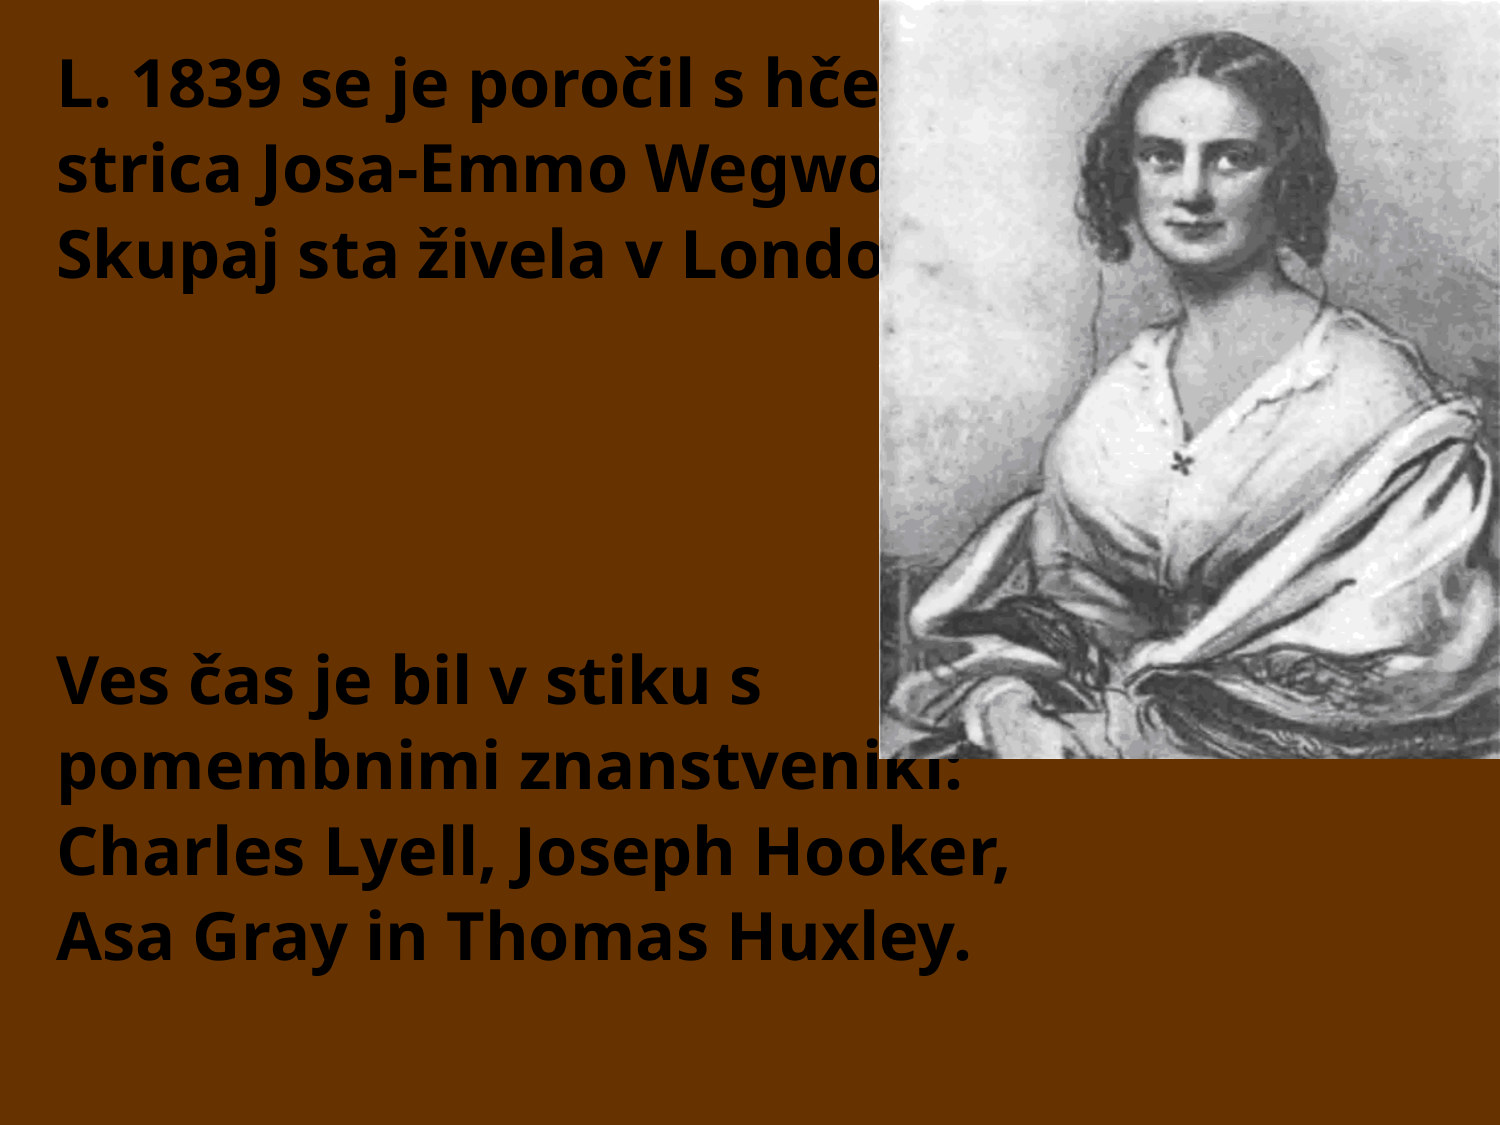

# L. 1839 se je poročil s hčerko
strica Josa-Emmo Wegwood.
Skupaj sta živela v Londonu.
Ves čas je bil v stiku s
pomembnimi znanstveniki:
Charles Lyell, Joseph Hooker,
Asa Gray in Thomas Huxley.